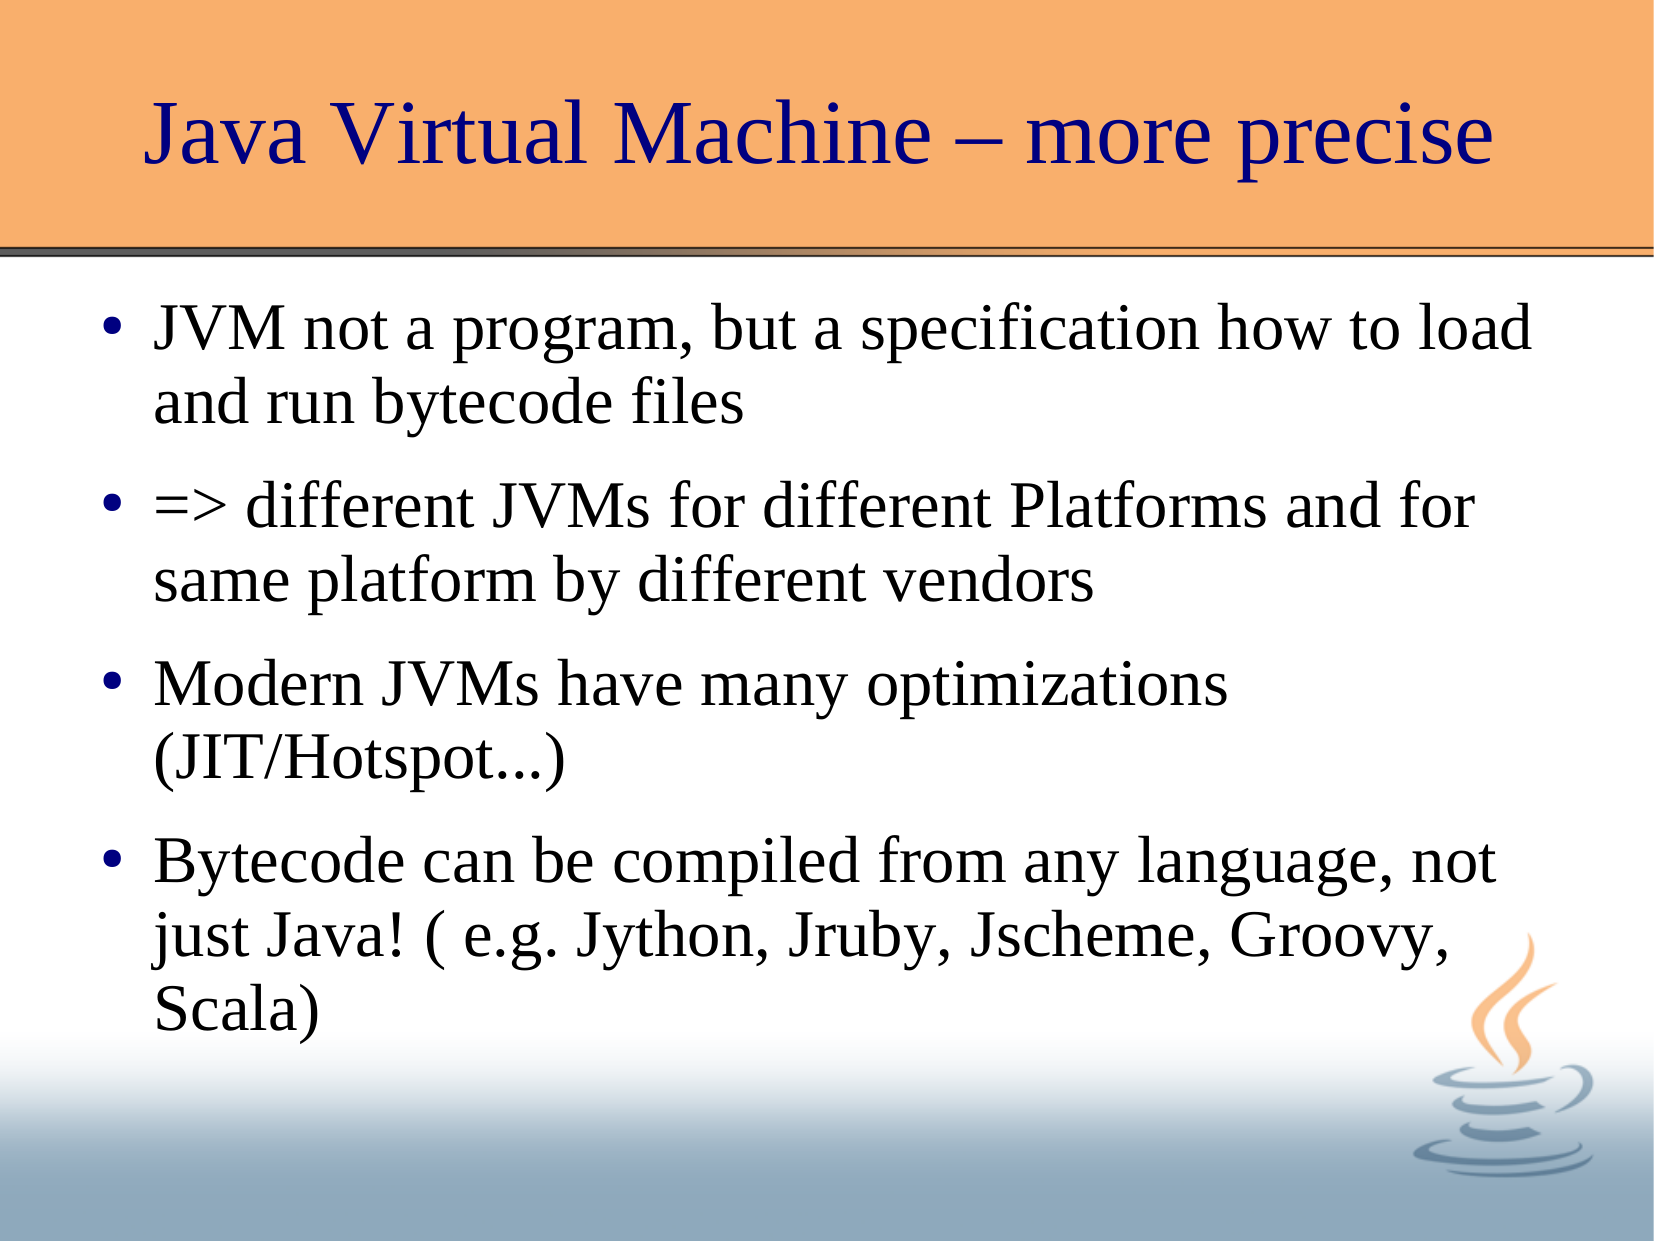

# Java Virtual Machine – more precise
JVM not a program, but a specification how to load and run bytecode files
=> different JVMs for different Platforms and for same platform by different vendors
Modern JVMs have many optimizations (JIT/Hotspot...)
Bytecode can be compiled from any language, not just Java! ( e.g. Jython, Jruby, Jscheme, Groovy, Scala)